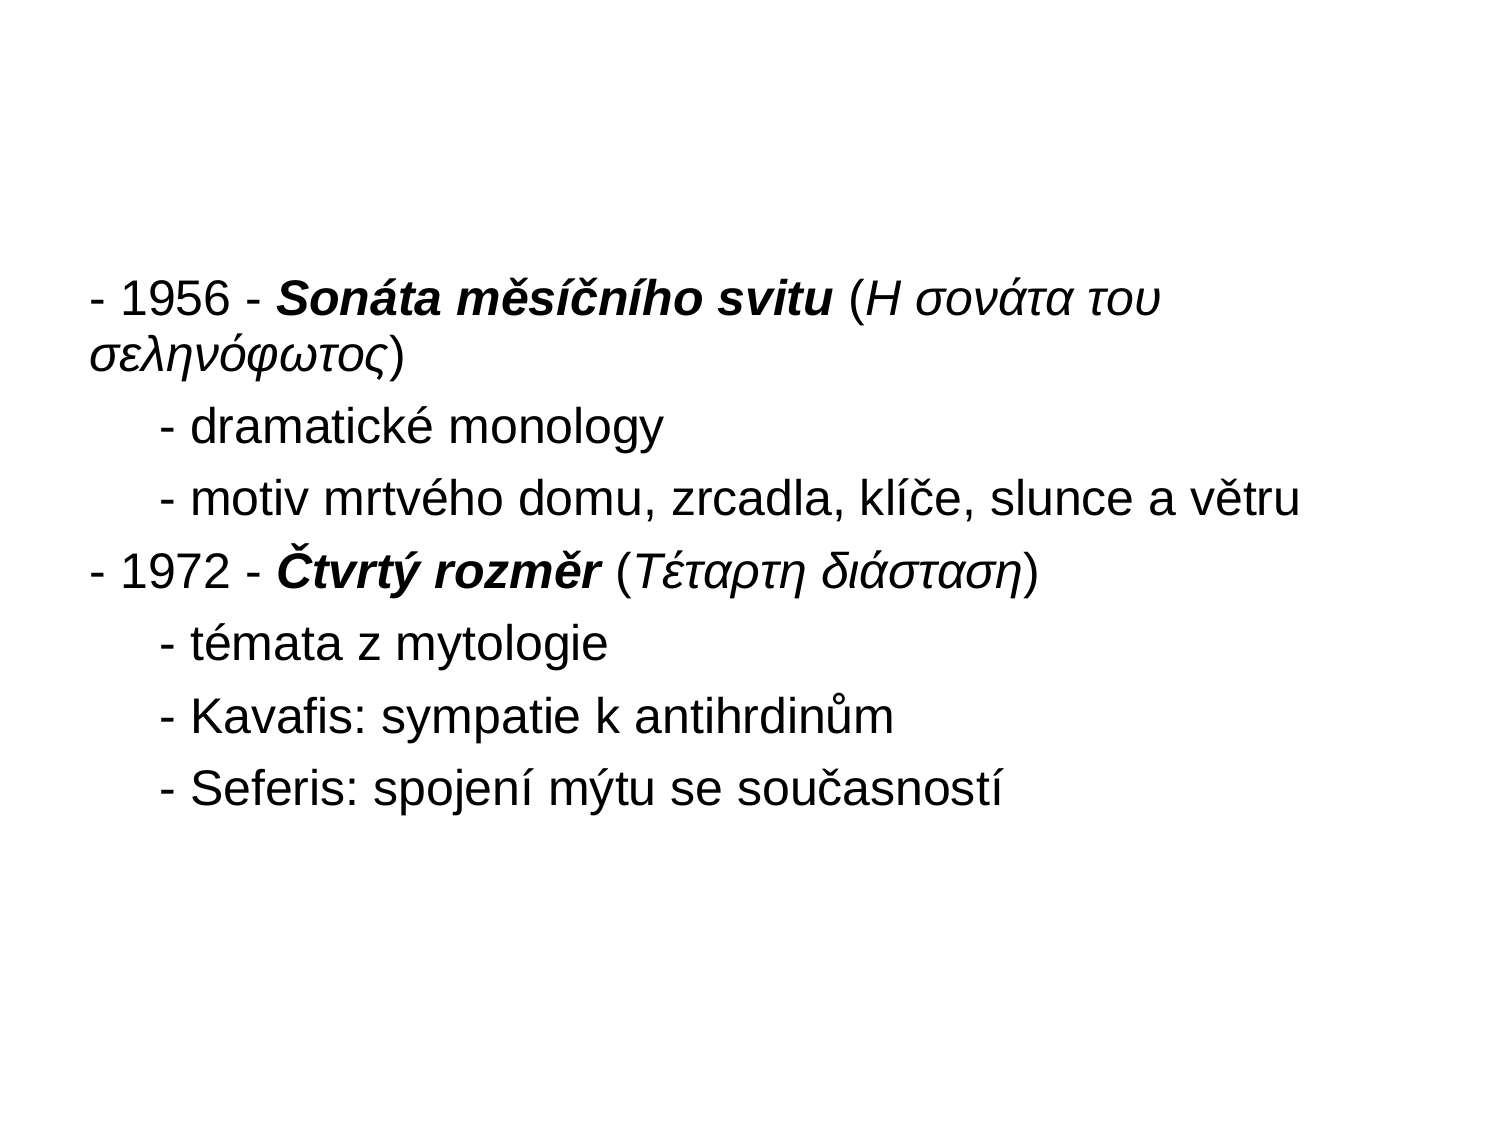

#
- 1956 - Sonáta měsíčního svitu (Η σονάτα του σεληνόφωτος)
 - dramatické monology
 - motiv mrtvého domu, zrcadla, klíče, slunce a větru
- 1972 - Čtvrtý rozměr (Tέταρτη διάσταση)
 - témata z mytologie
 - Kavafis: sympatie k antihrdinům
 - Seferis: spojení mýtu se současností